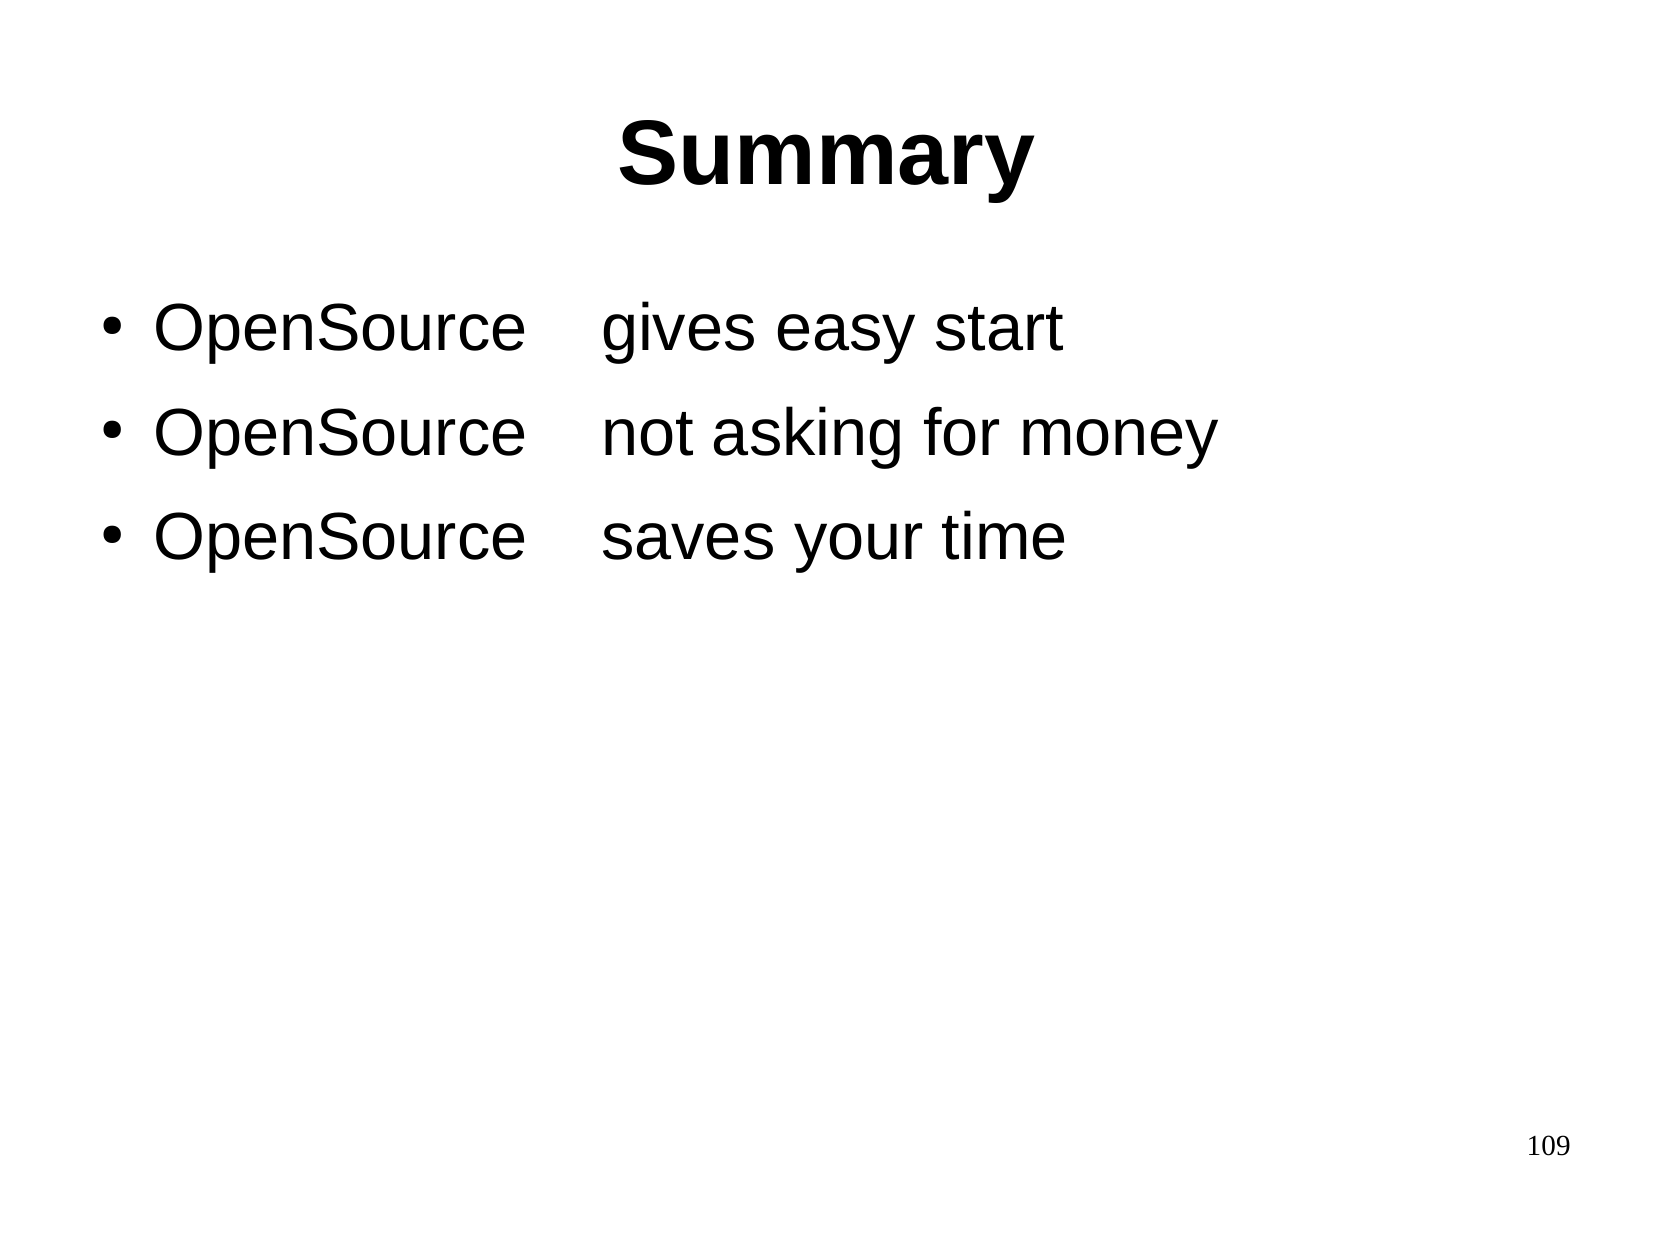

# Summary
OpenSource gives easy start
OpenSource not asking for money
OpenSource saves your time
109